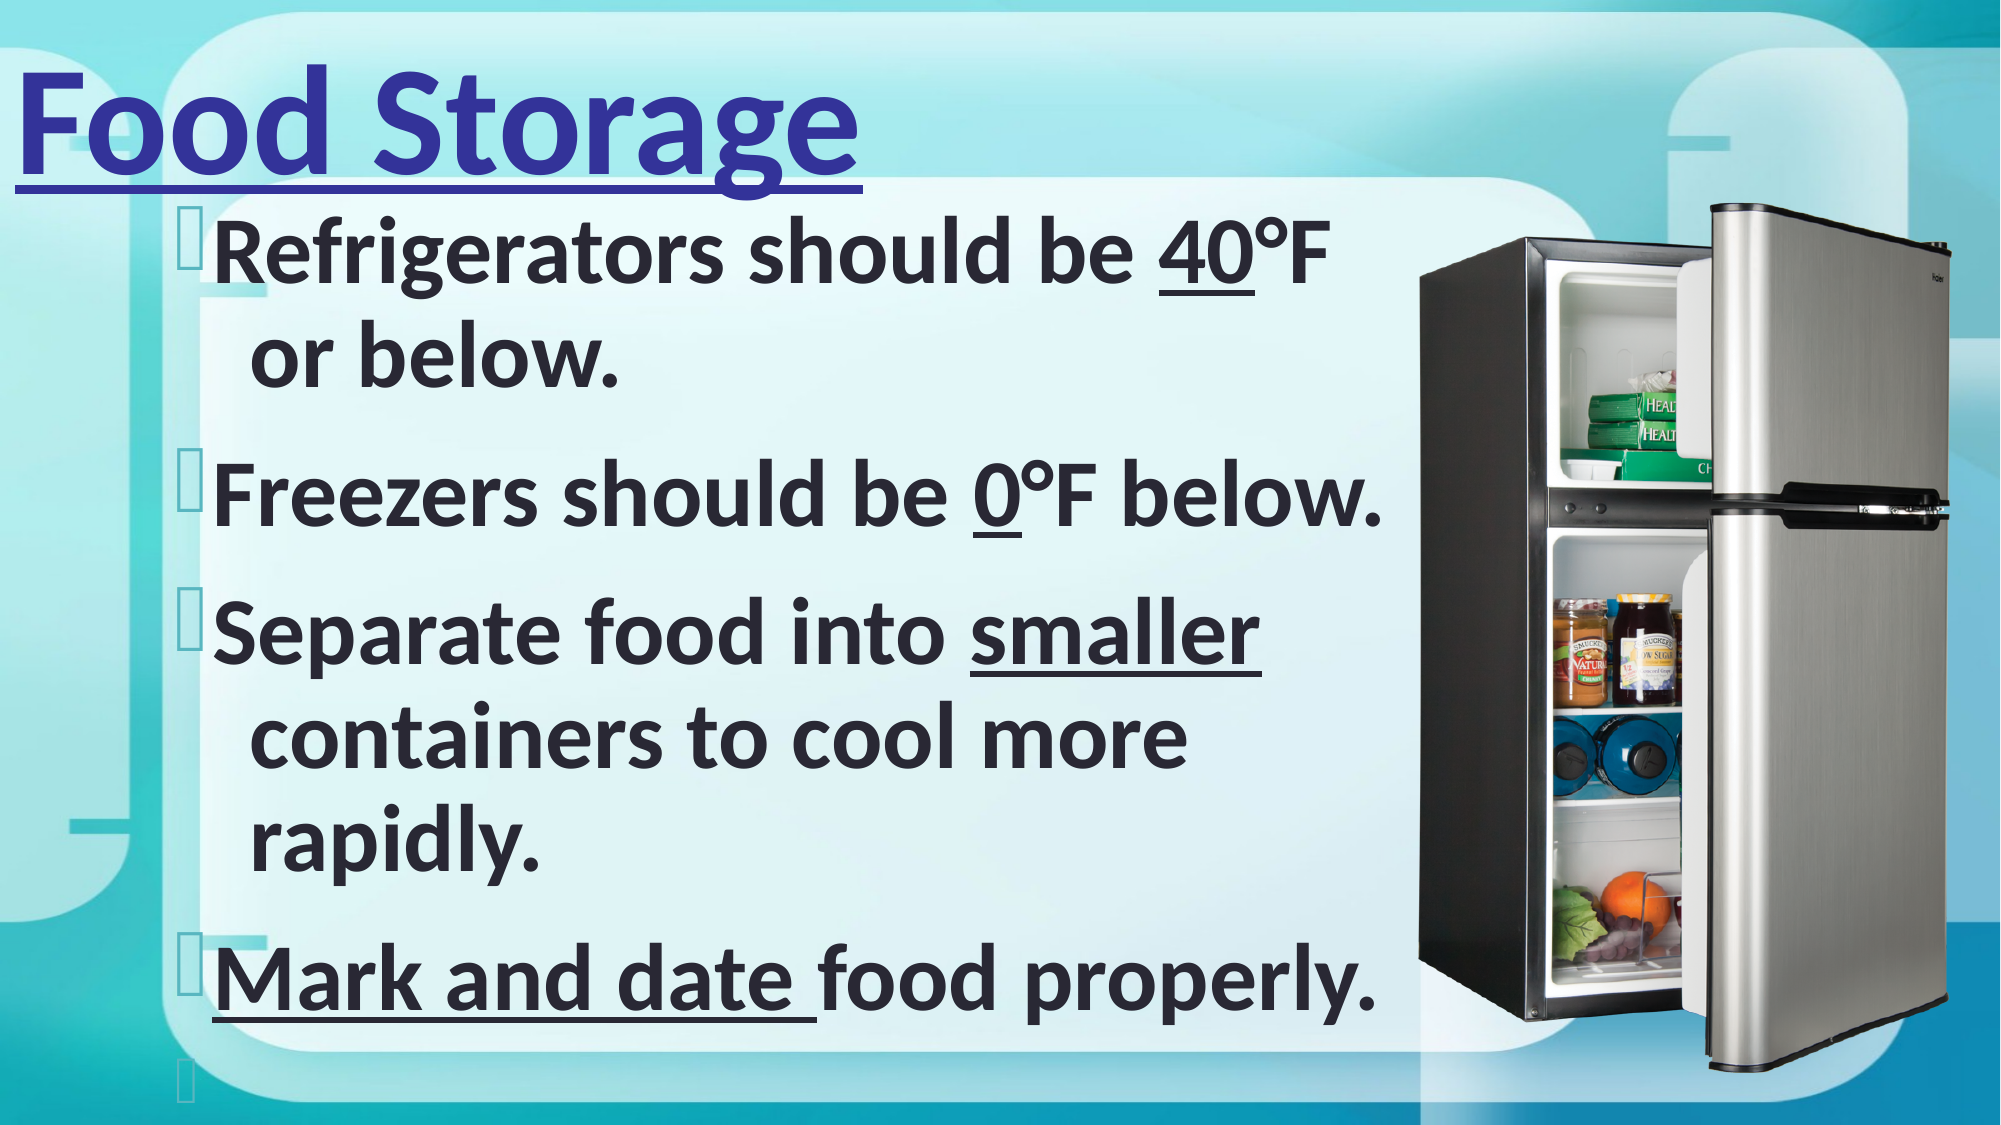

Food Storage
# Refrigerators should be 40°F or below.
Freezers should be 0°F below.
Separate food into smaller containers to cool more rapidly.
Mark and date food properly.